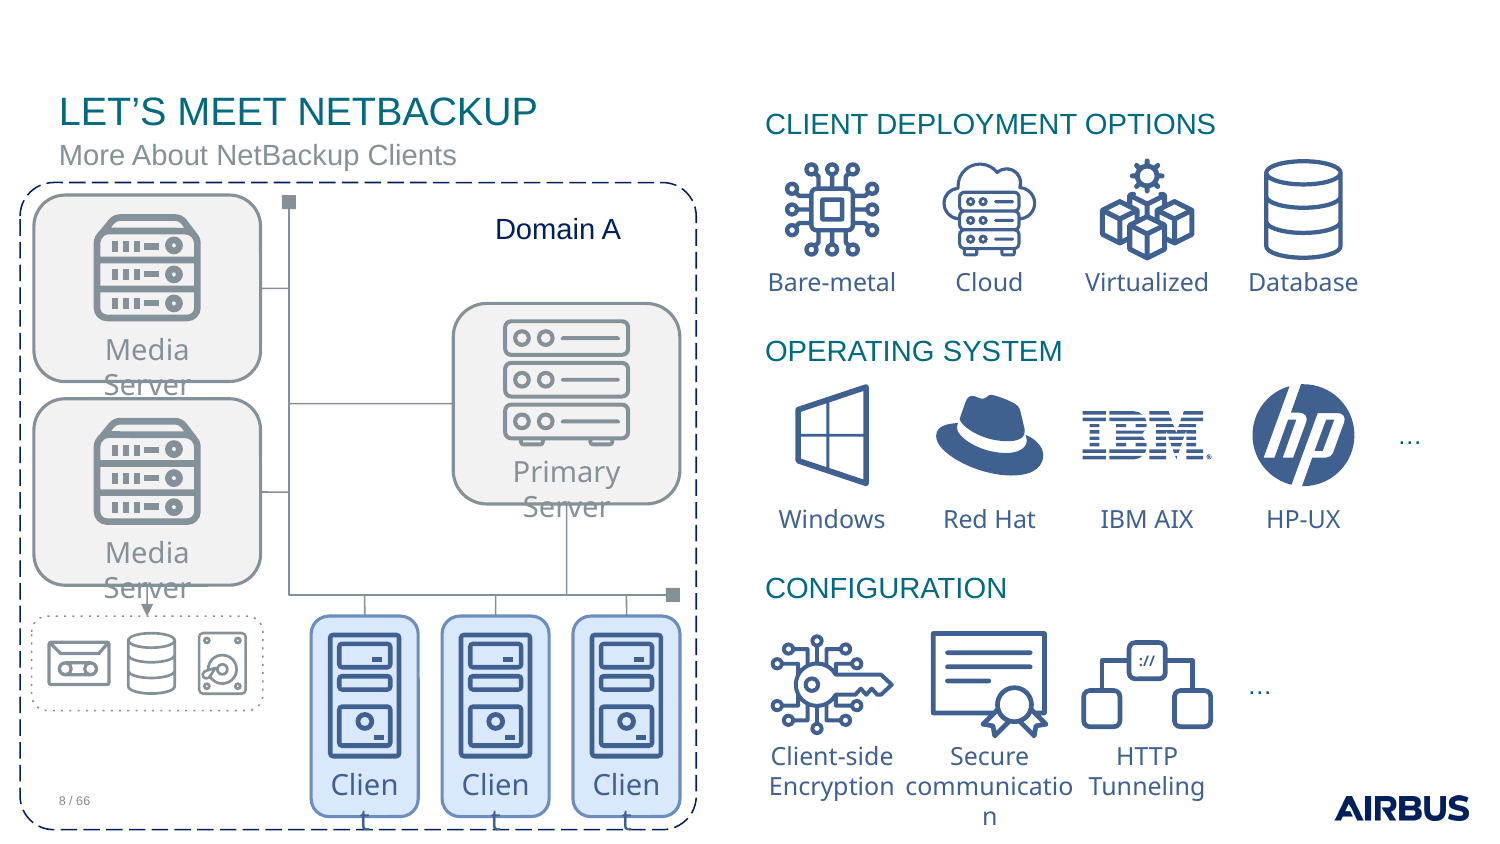

# LET’S MEET NETBACKUP More About NetBackup Clients
CLIENT DEPLOYMENT OPTIONS
Bare-metal
Cloud
Virtualized
Database
Domain A
Media Server
OPERATING SYSTEM
…
Windows
Red Hat
IBM AIX
HP-UX
Primary Server
Media Server
CONFIGURATION
://
…
Client-side Encryption
Secure communication
HTTP Tunneling
Client
Client
Client